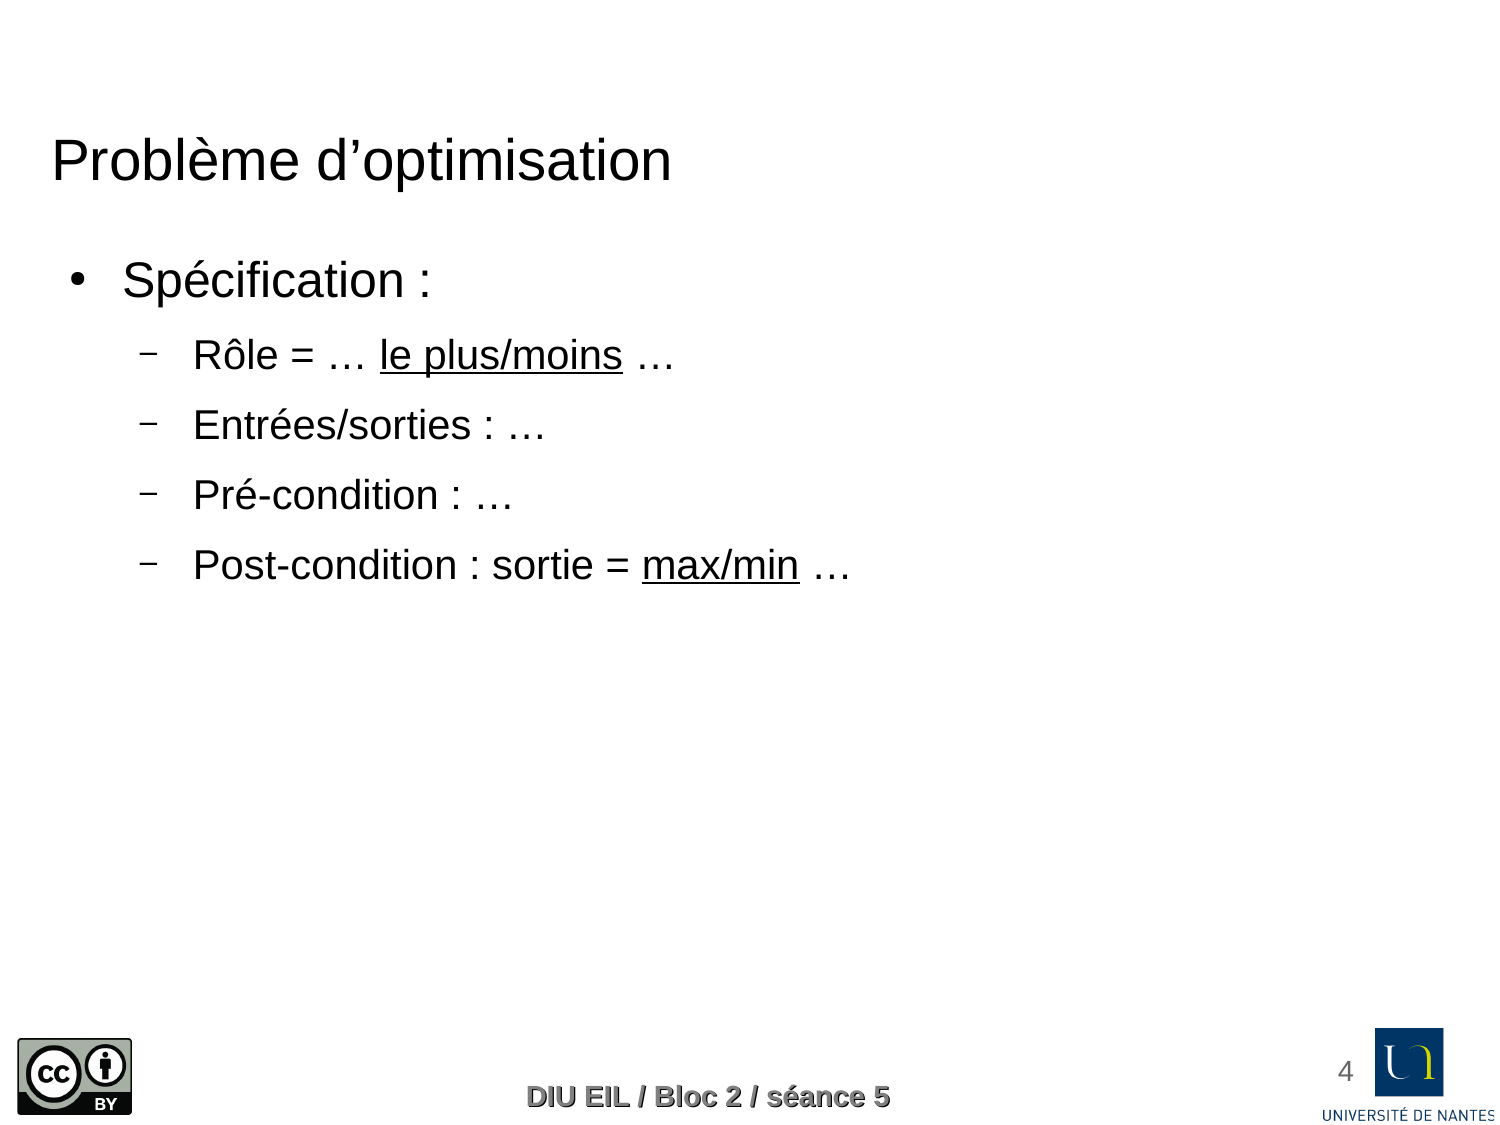

# Problème d’optimisation
Spécification :
Rôle = … le plus/moins …
Entrées/sorties : …
Pré-condition : …
Post-condition : sortie = max/min …
4